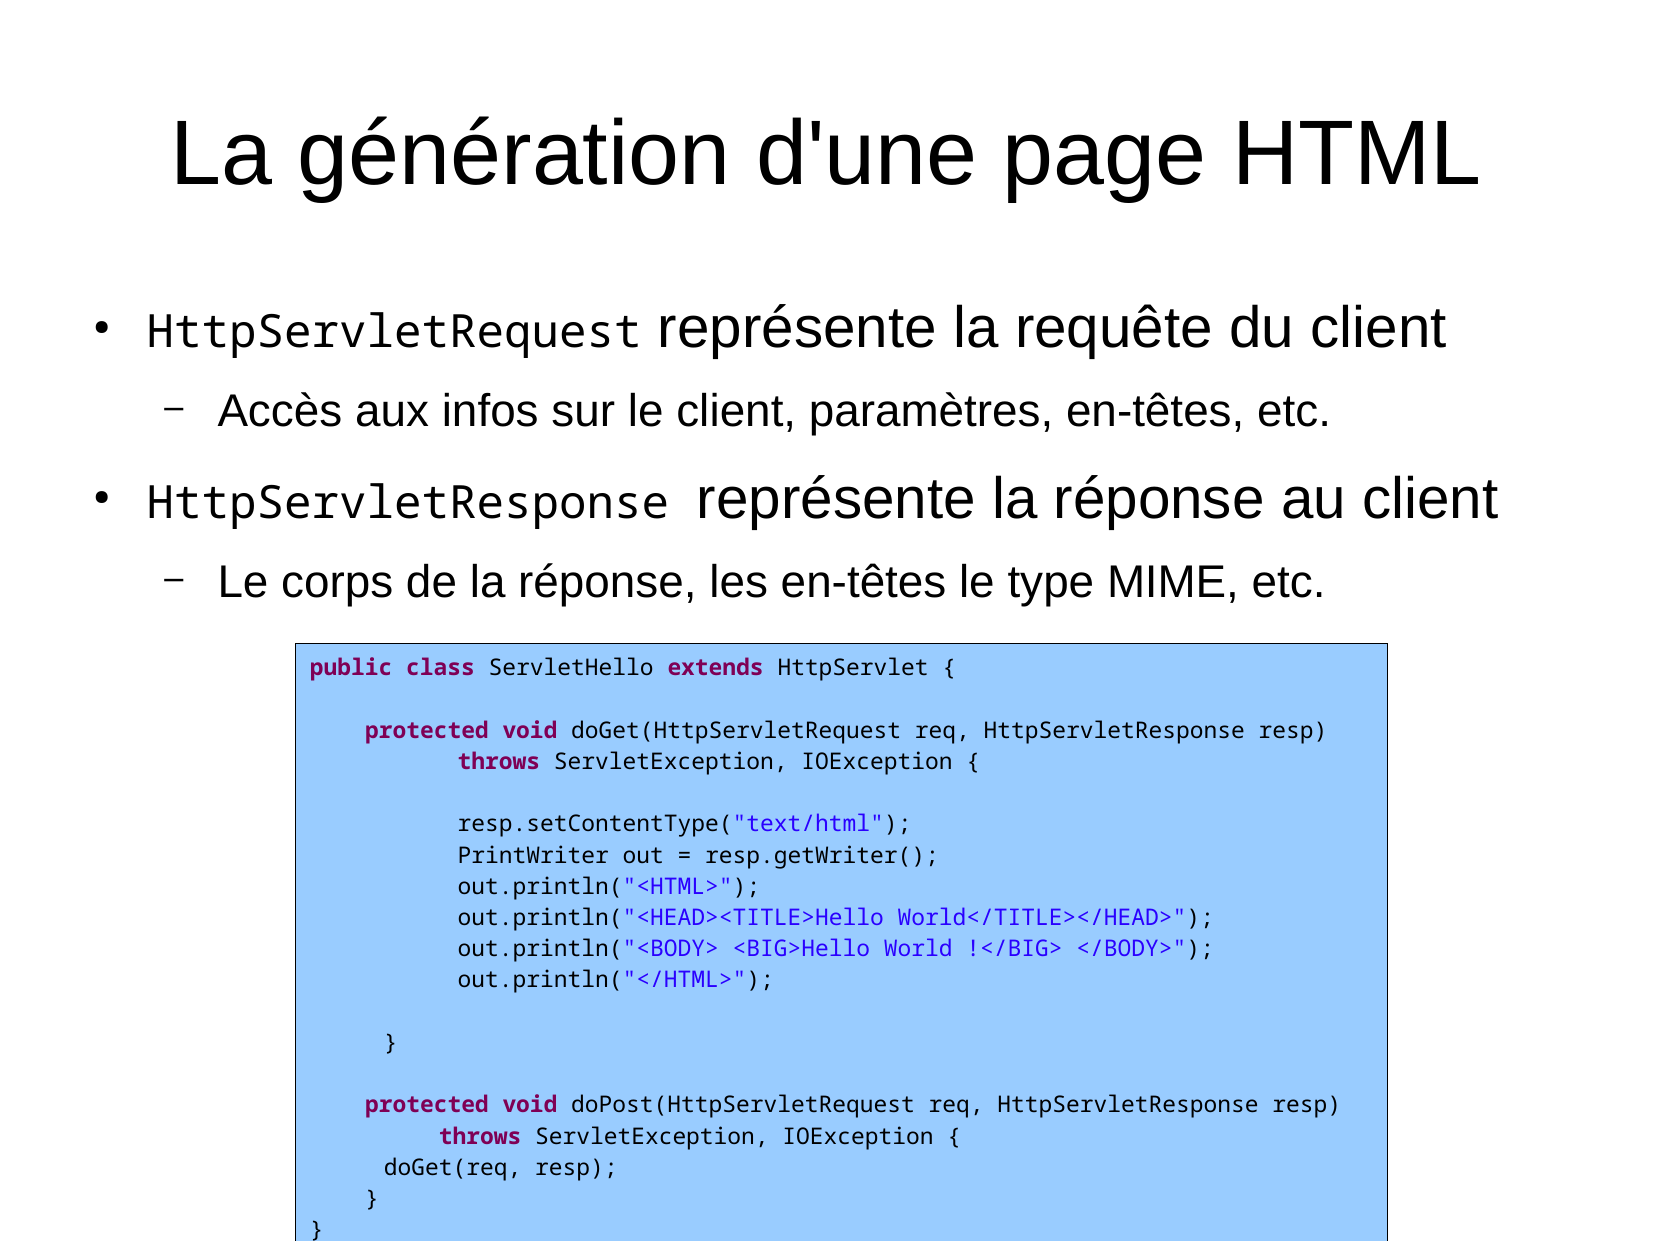

# La génération d'une page HTML
HttpServletRequest représente la requête du client
Accès aux infos sur le client, paramètres, en-têtes, etc.
HttpServletResponse représente la réponse au client
Le corps de la réponse, les en-têtes le type MIME, etc.
public class ServletHello extends HttpServlet {
 protected void doGet(HttpServletRequest req, HttpServletResponse resp)
		throws ServletException, IOException {
		resp.setContentType("text/html");
		PrintWriter out = resp.getWriter();
		out.println("<HTML>");
		out.println("<HEAD><TITLE>Hello World</TITLE></HEAD>");
		out.println("<BODY> <BIG>Hello World !</BIG> </BODY>");
		out.println("</HTML>");
	}
 protected void doPost(HttpServletRequest req, HttpServletResponse resp)
	 throws ServletException, IOException {
	doGet(req, resp);
 }
}